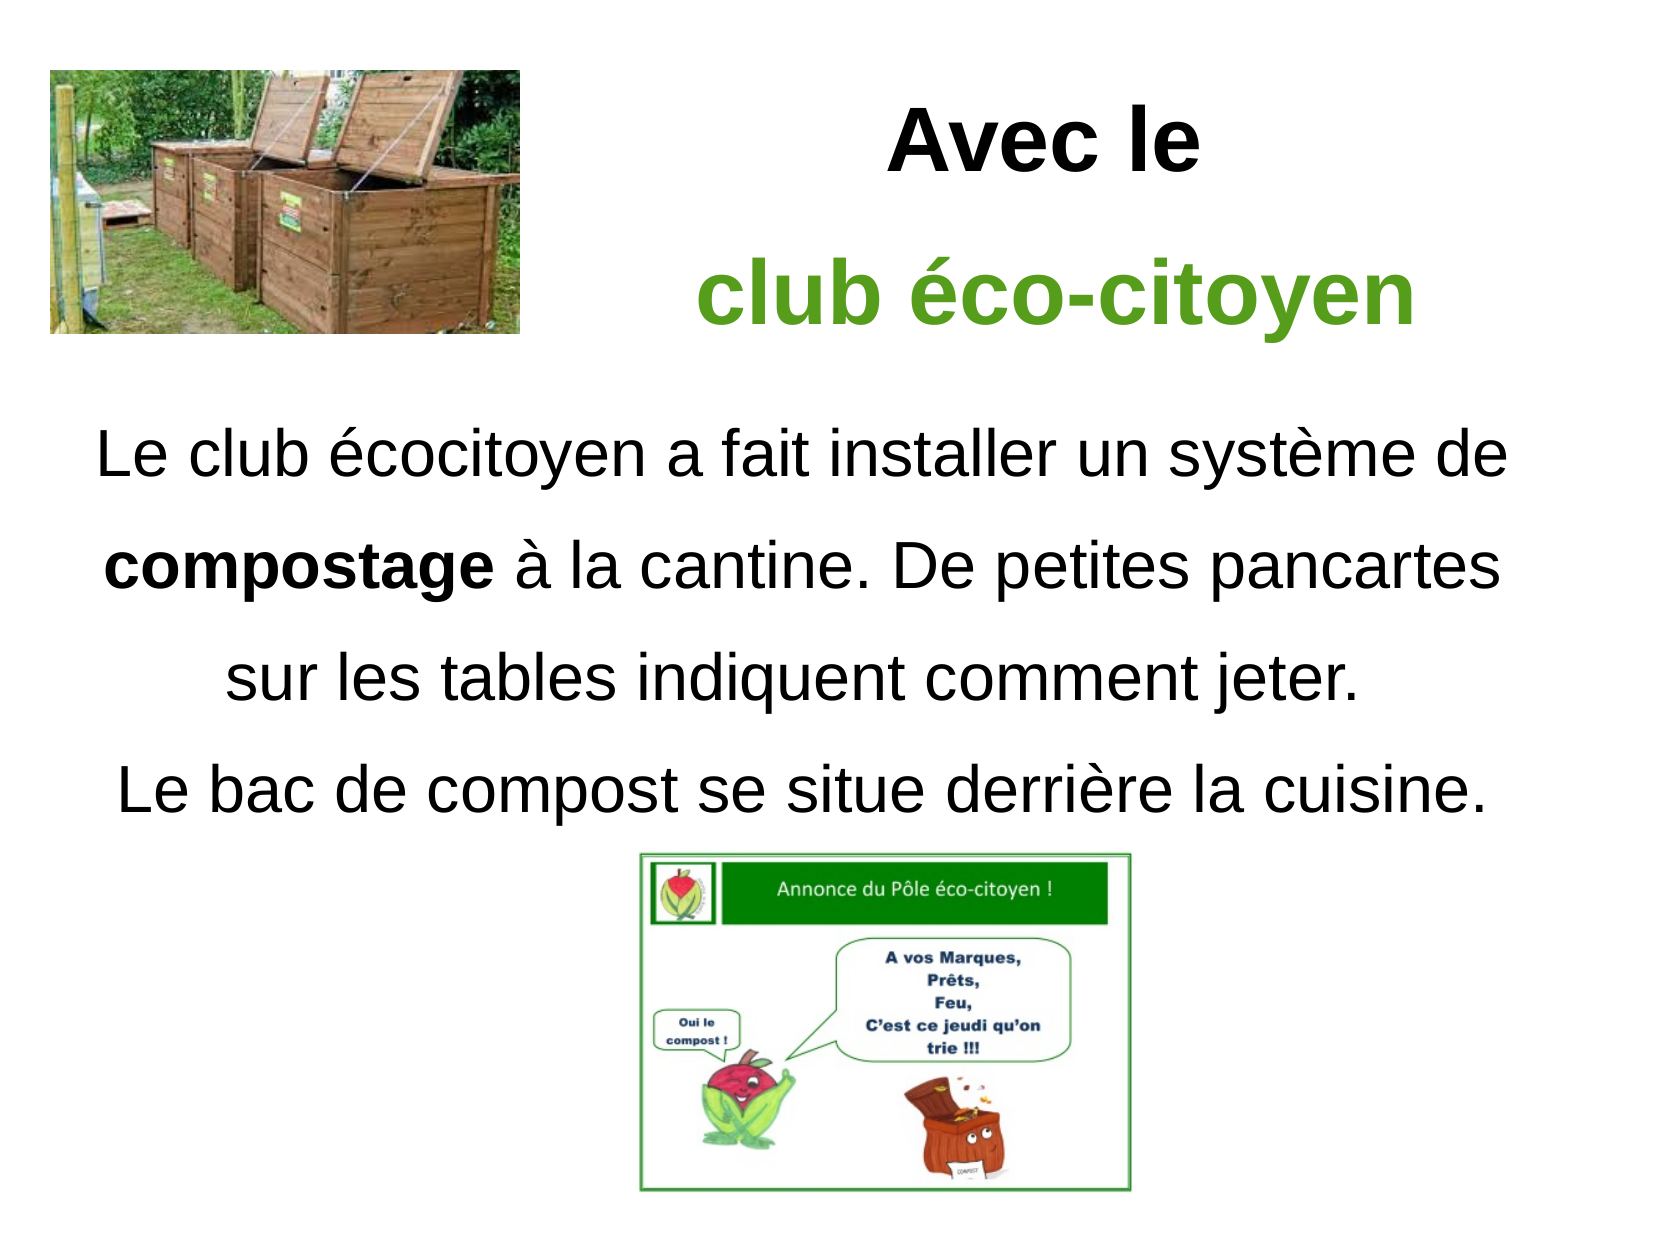

# Avec le club éco-citoyen
Le club écocitoyen a fait installer un système de compostage à la cantine. De petites pancartes sur les tables indiquent comment jeter.
Le bac de compost se situe derrière la cuisine.